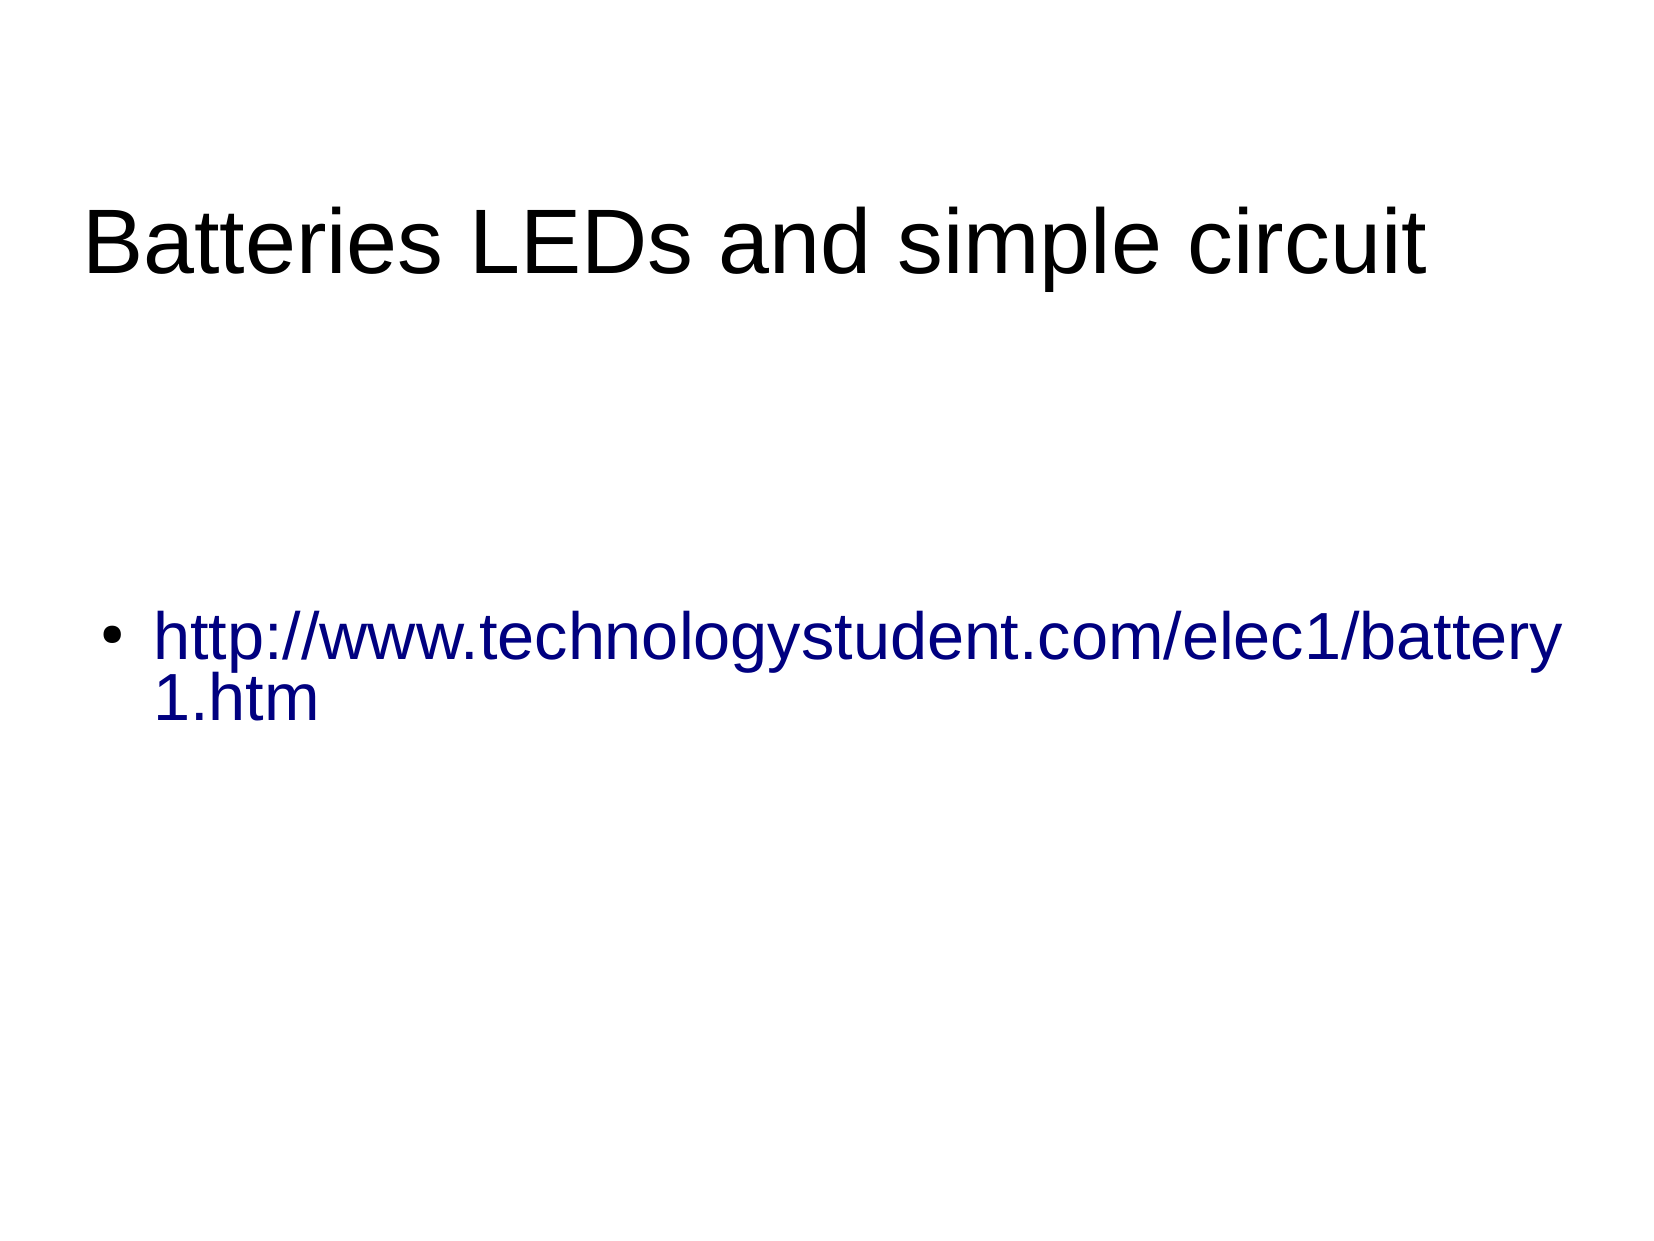

# Batteries LEDs and simple circuit
http://www.technologystudent.com/elec1/battery1.htm